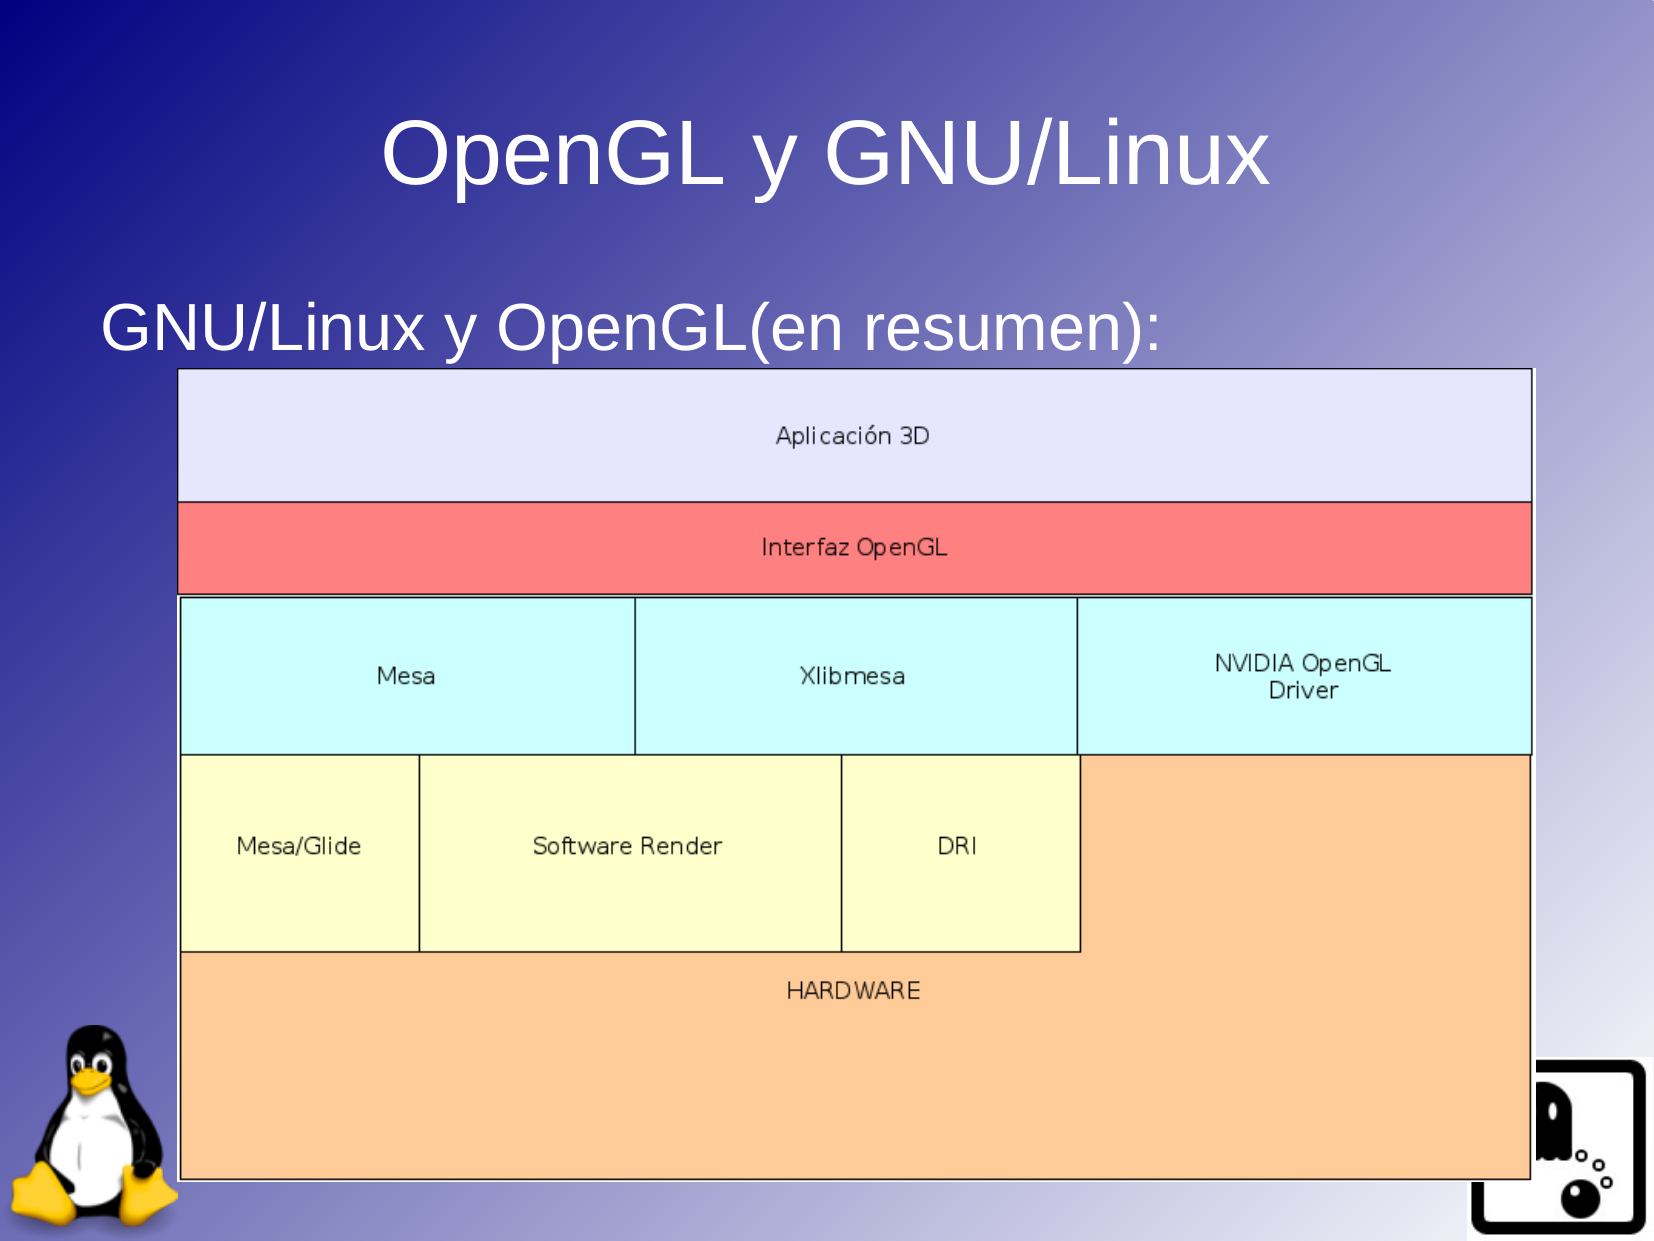

# OpenGL y GNU/Linux
GNU/Linux y OpenGL(en resumen):
Roberto Garrido (Ro) - ESIDE e-ghost 2006